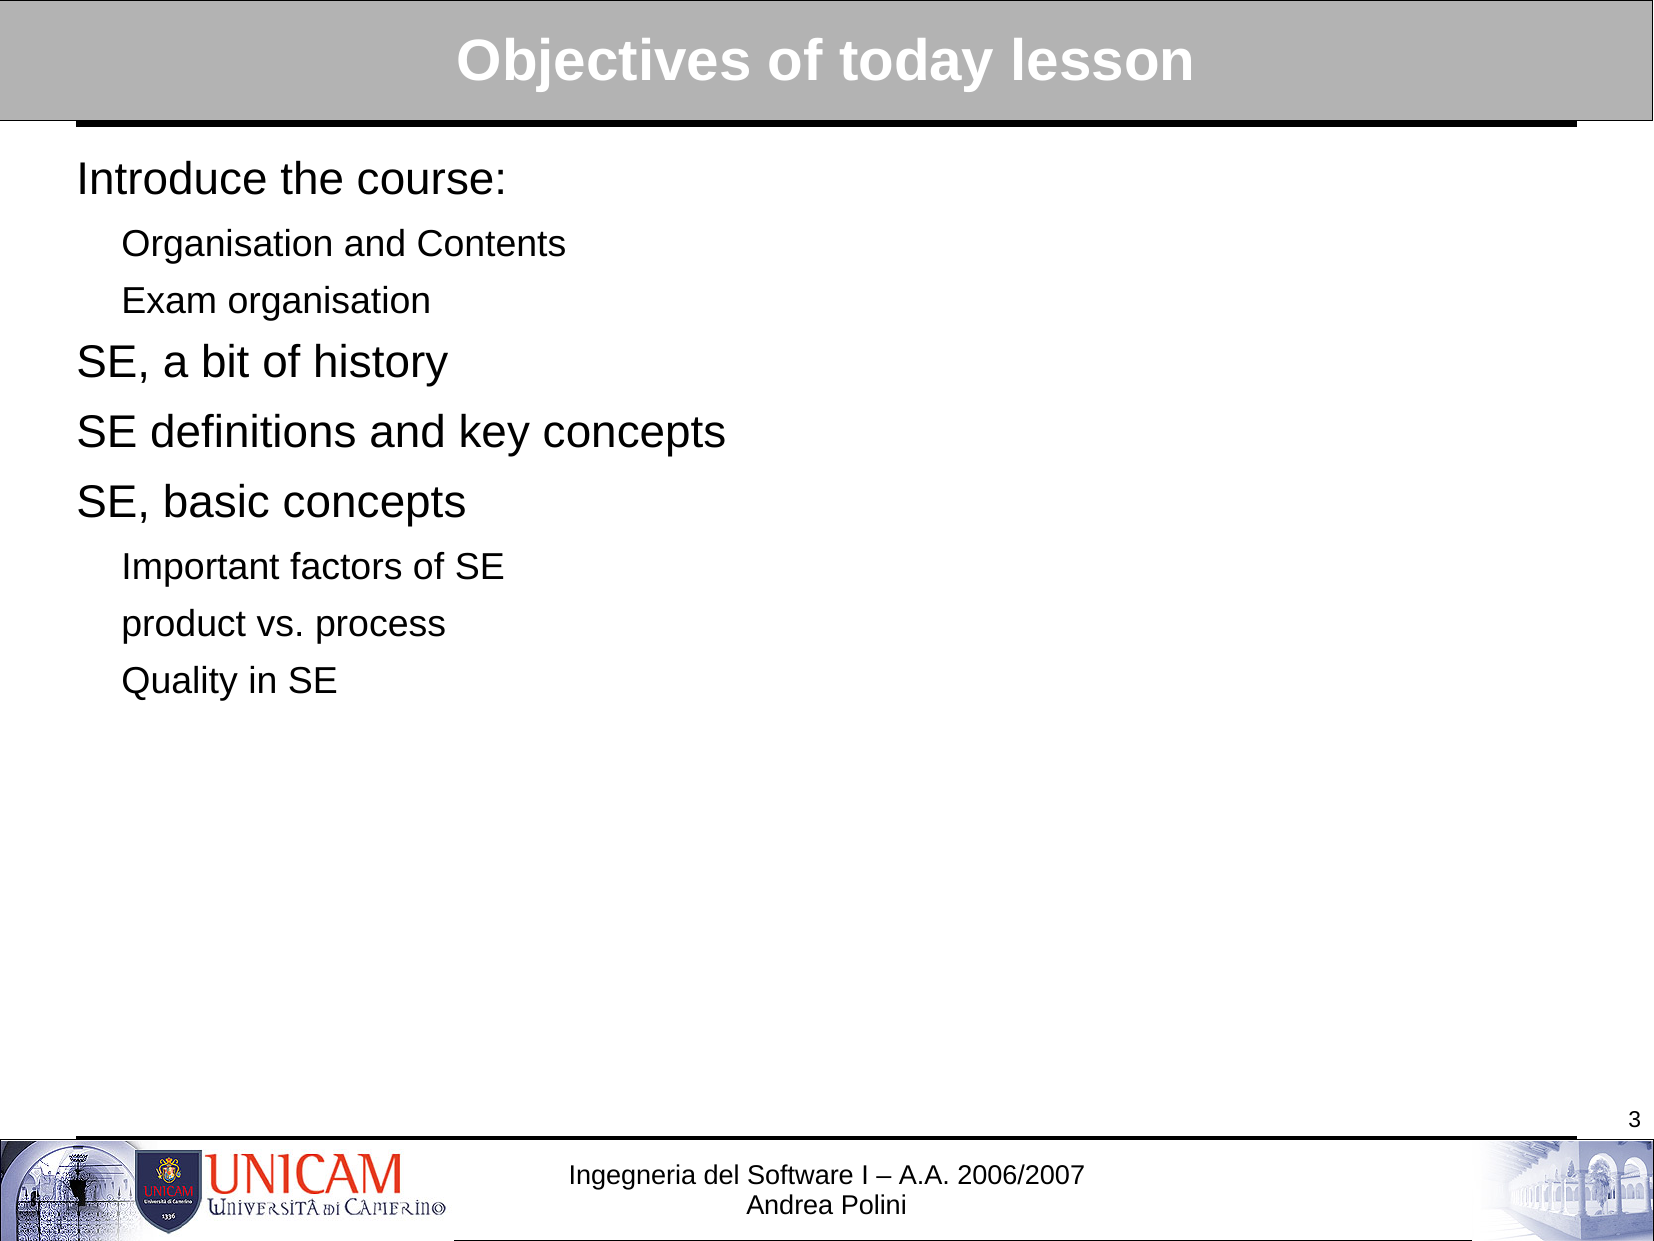

# Objectives of today lesson
Introduce the course:
Organisation and Contents
Exam organisation
SE, a bit of history
SE definitions and key concepts
SE, basic concepts
Important factors of SE
product vs. process
Quality in SE
3